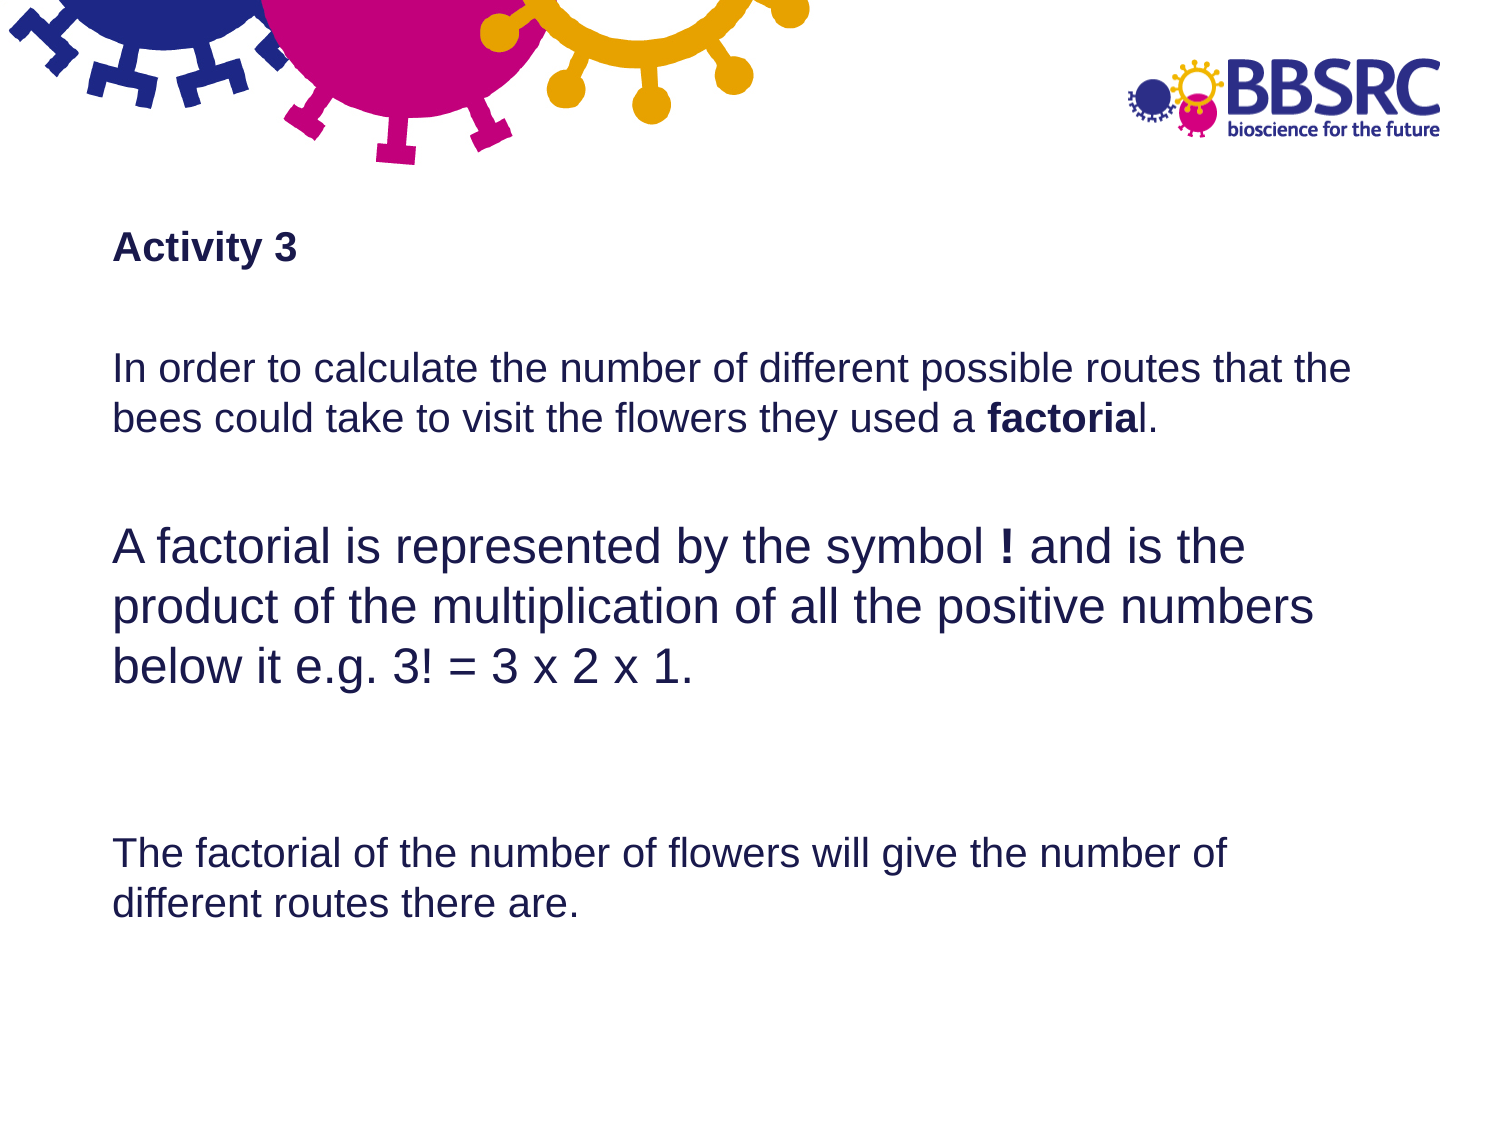

# Activity 3
In order to calculate the number of different possible routes that the bees could take to visit the flowers they used a factorial.
A factorial is represented by the symbol ! and is the product of the multiplication of all the positive numbers below it e.g. 3! = 3 x 2 x 1.
The factorial of the number of flowers will give the number of different routes there are.